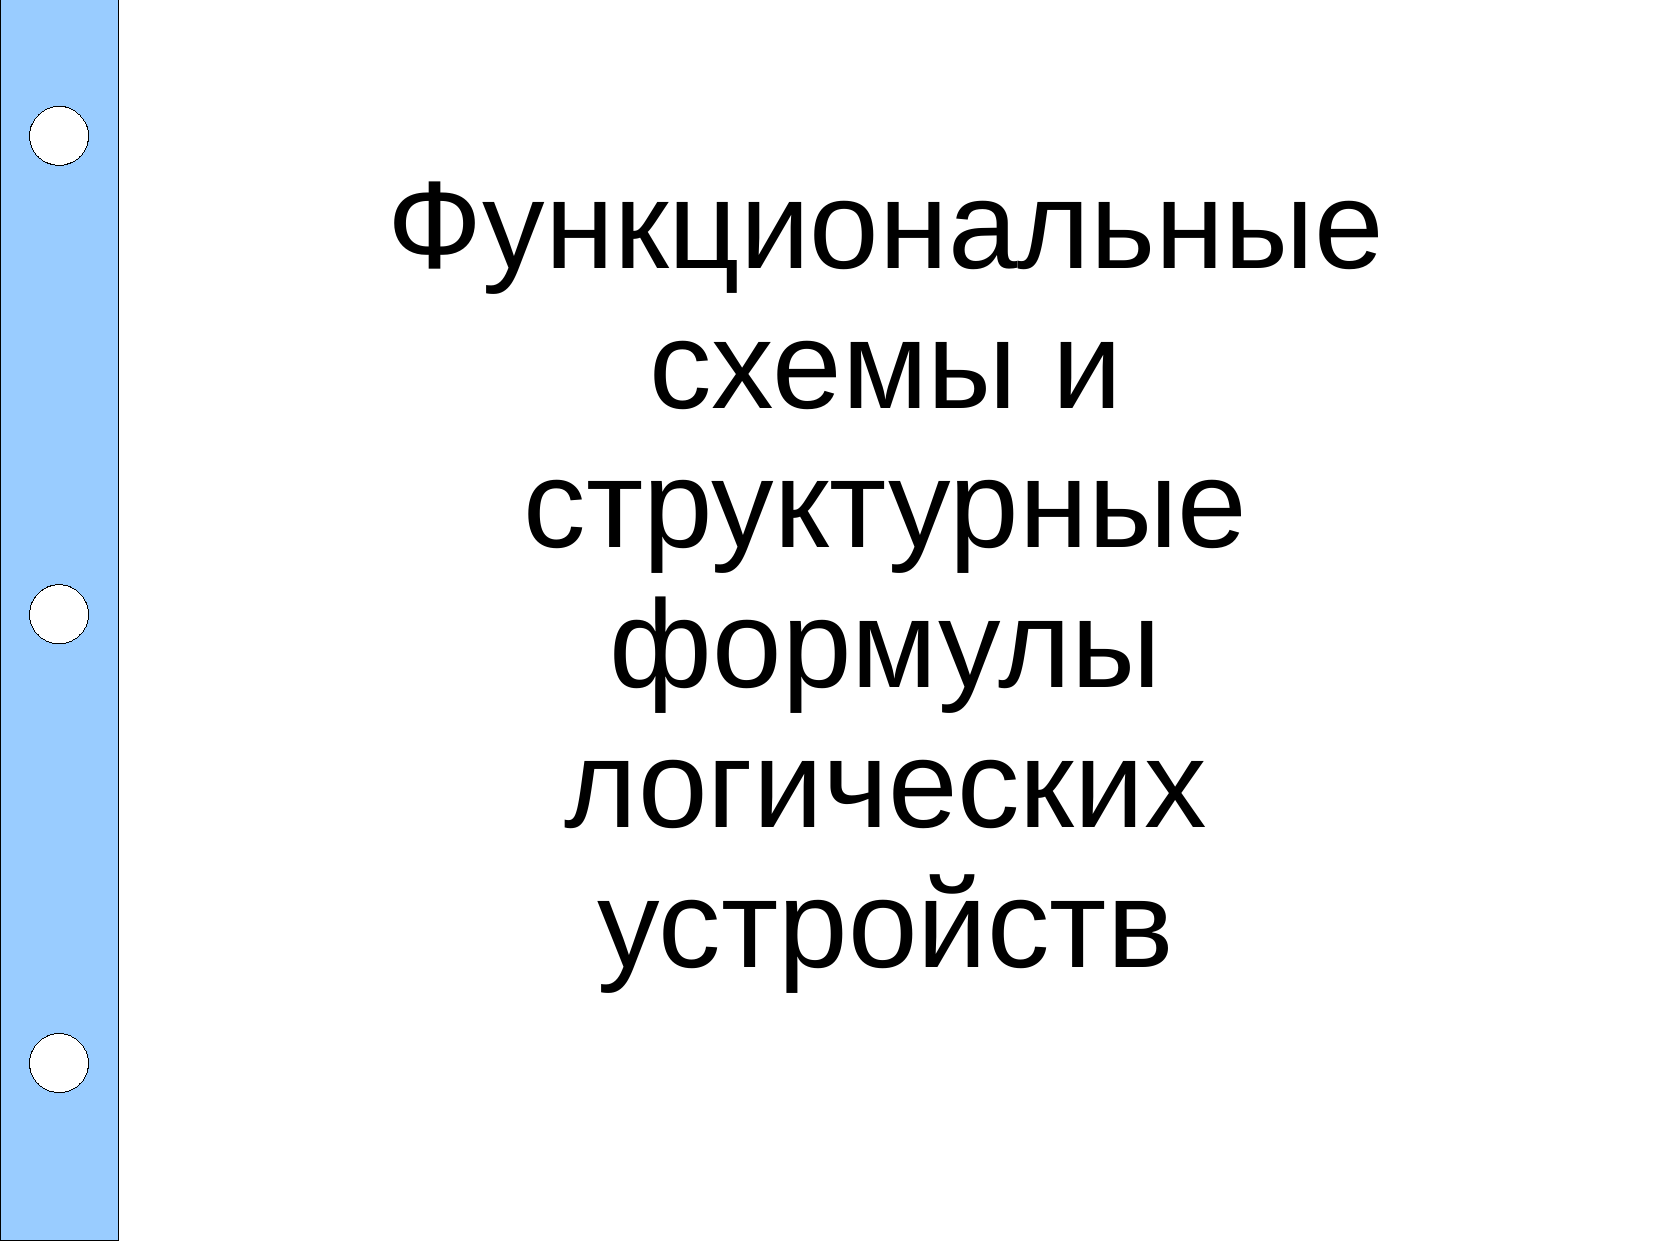

Функциональные схемы и структурные формулы логических устройств